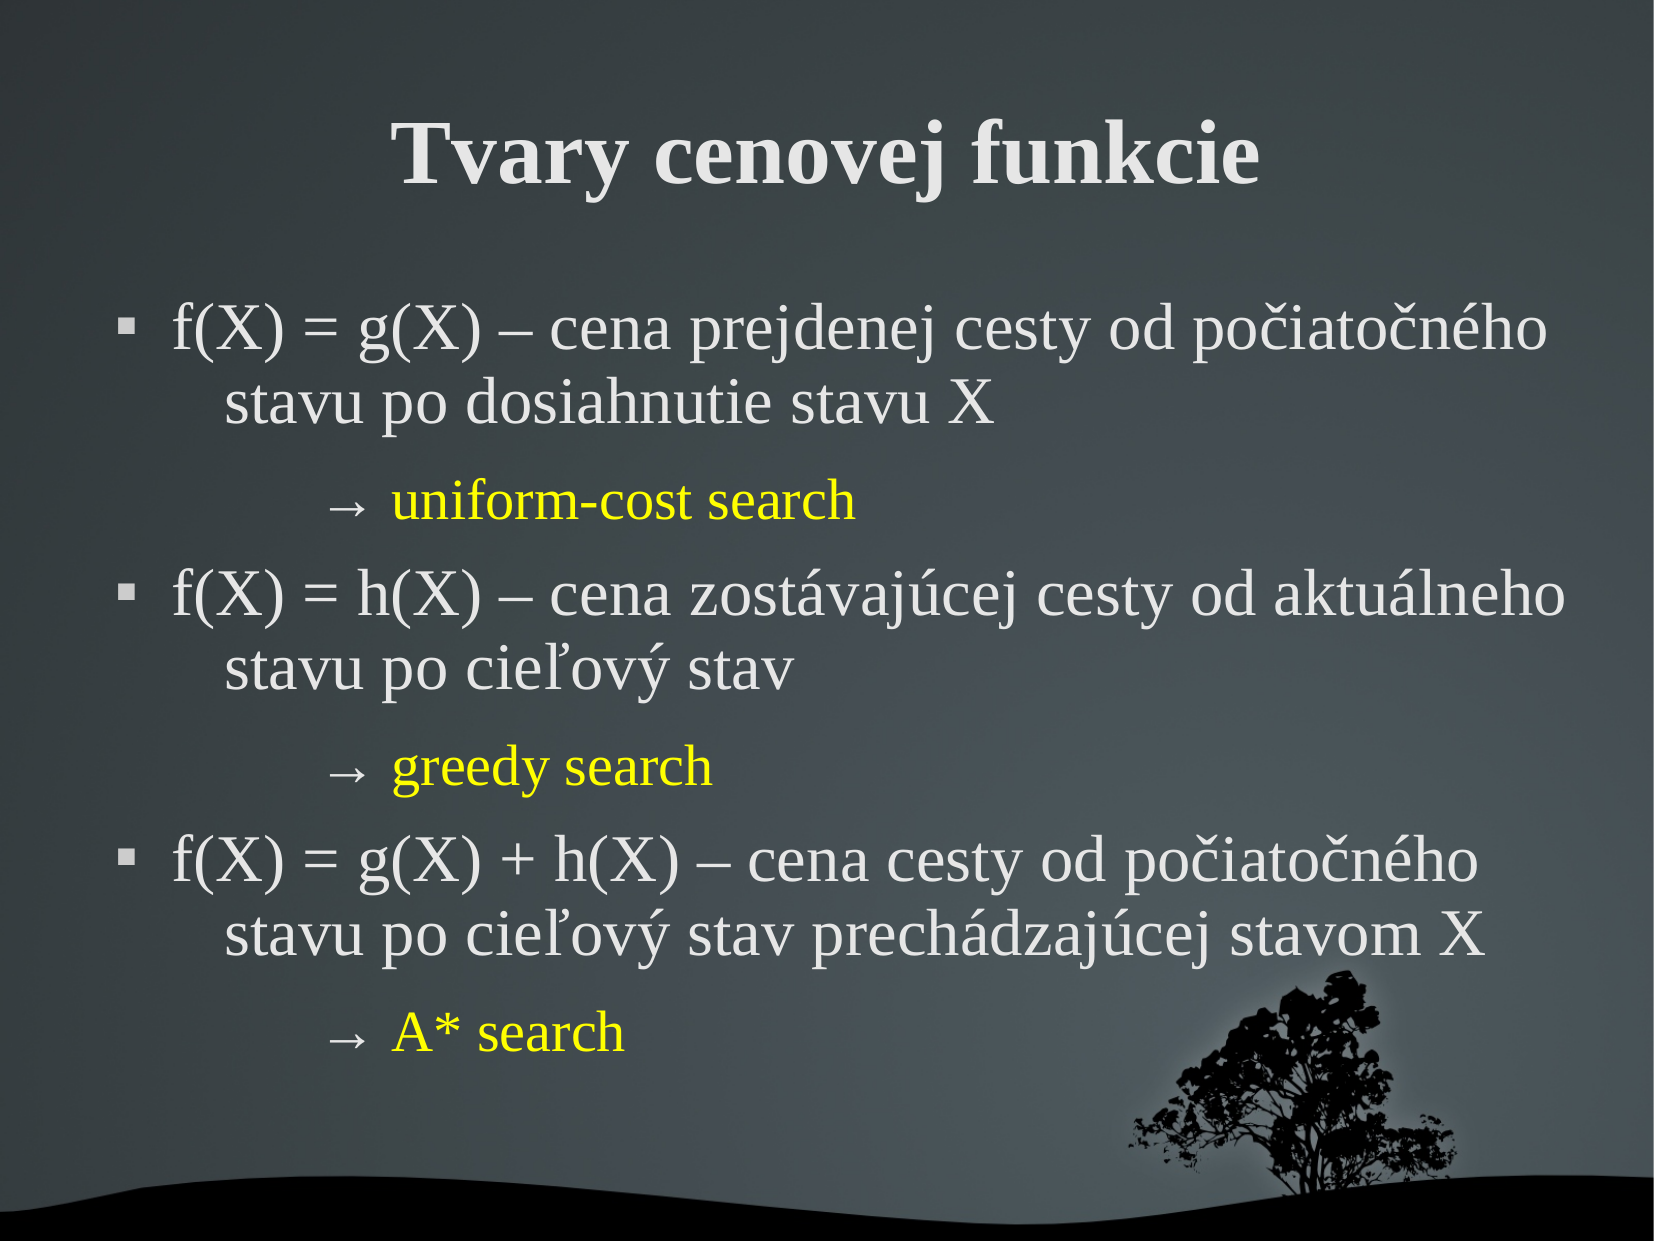

# Tvary cenovej funkcie
f(X) = g(X) – cena prejdenej cesty od počiatočného stavu po dosiahnutie stavu X
→ uniform-cost search
f(X) = h(X) – cena zostávajúcej cesty od aktuálneho stavu po cieľový stav
→ greedy search
f(X) = g(X) + h(X) – cena cesty od počiatočného stavu po cieľový stav prechádzajúcej stavom X
→ A* search